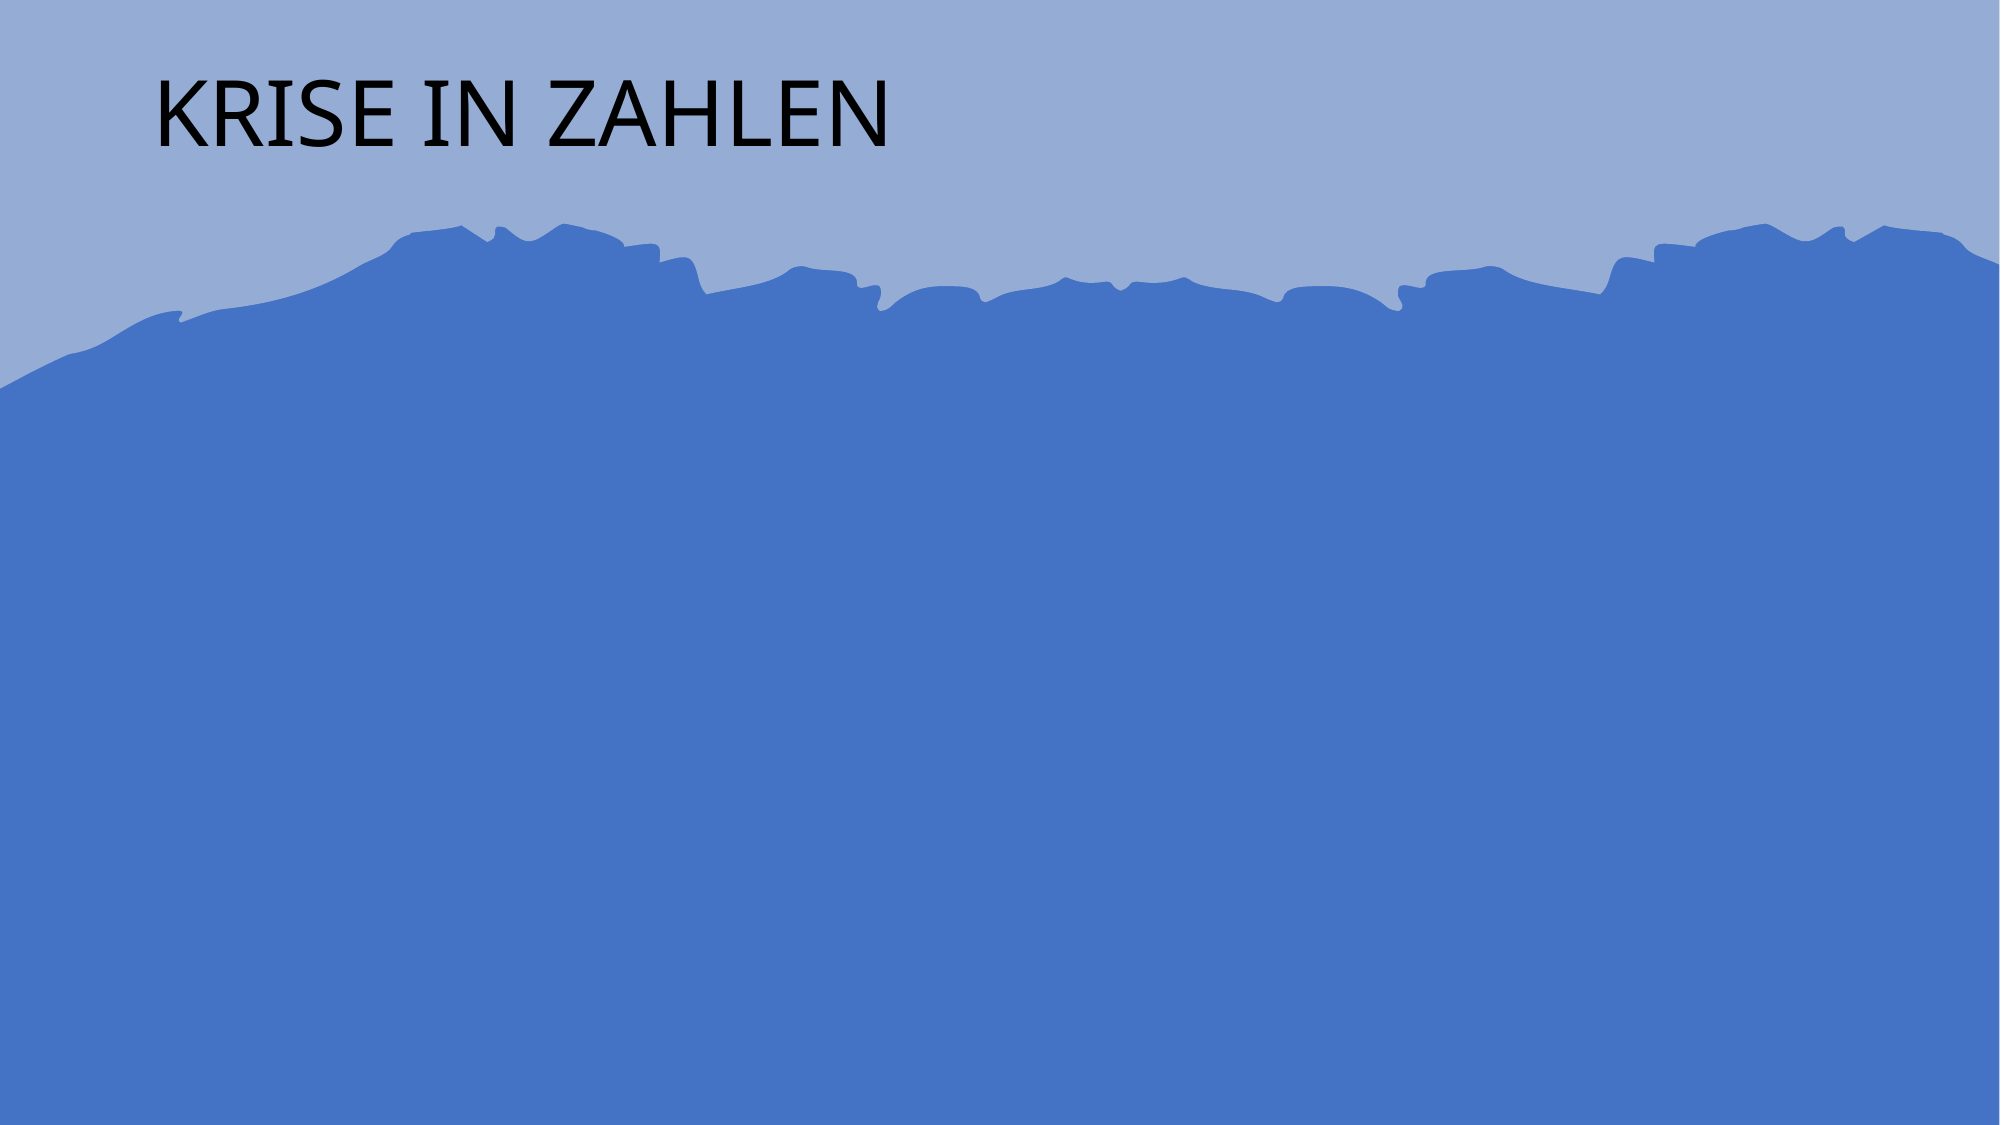

# KRISE IN ZAHLEN
62 mil. Leute
787 mld. $
158 Jahren
70 Tsd. $
94,8 MLD. €